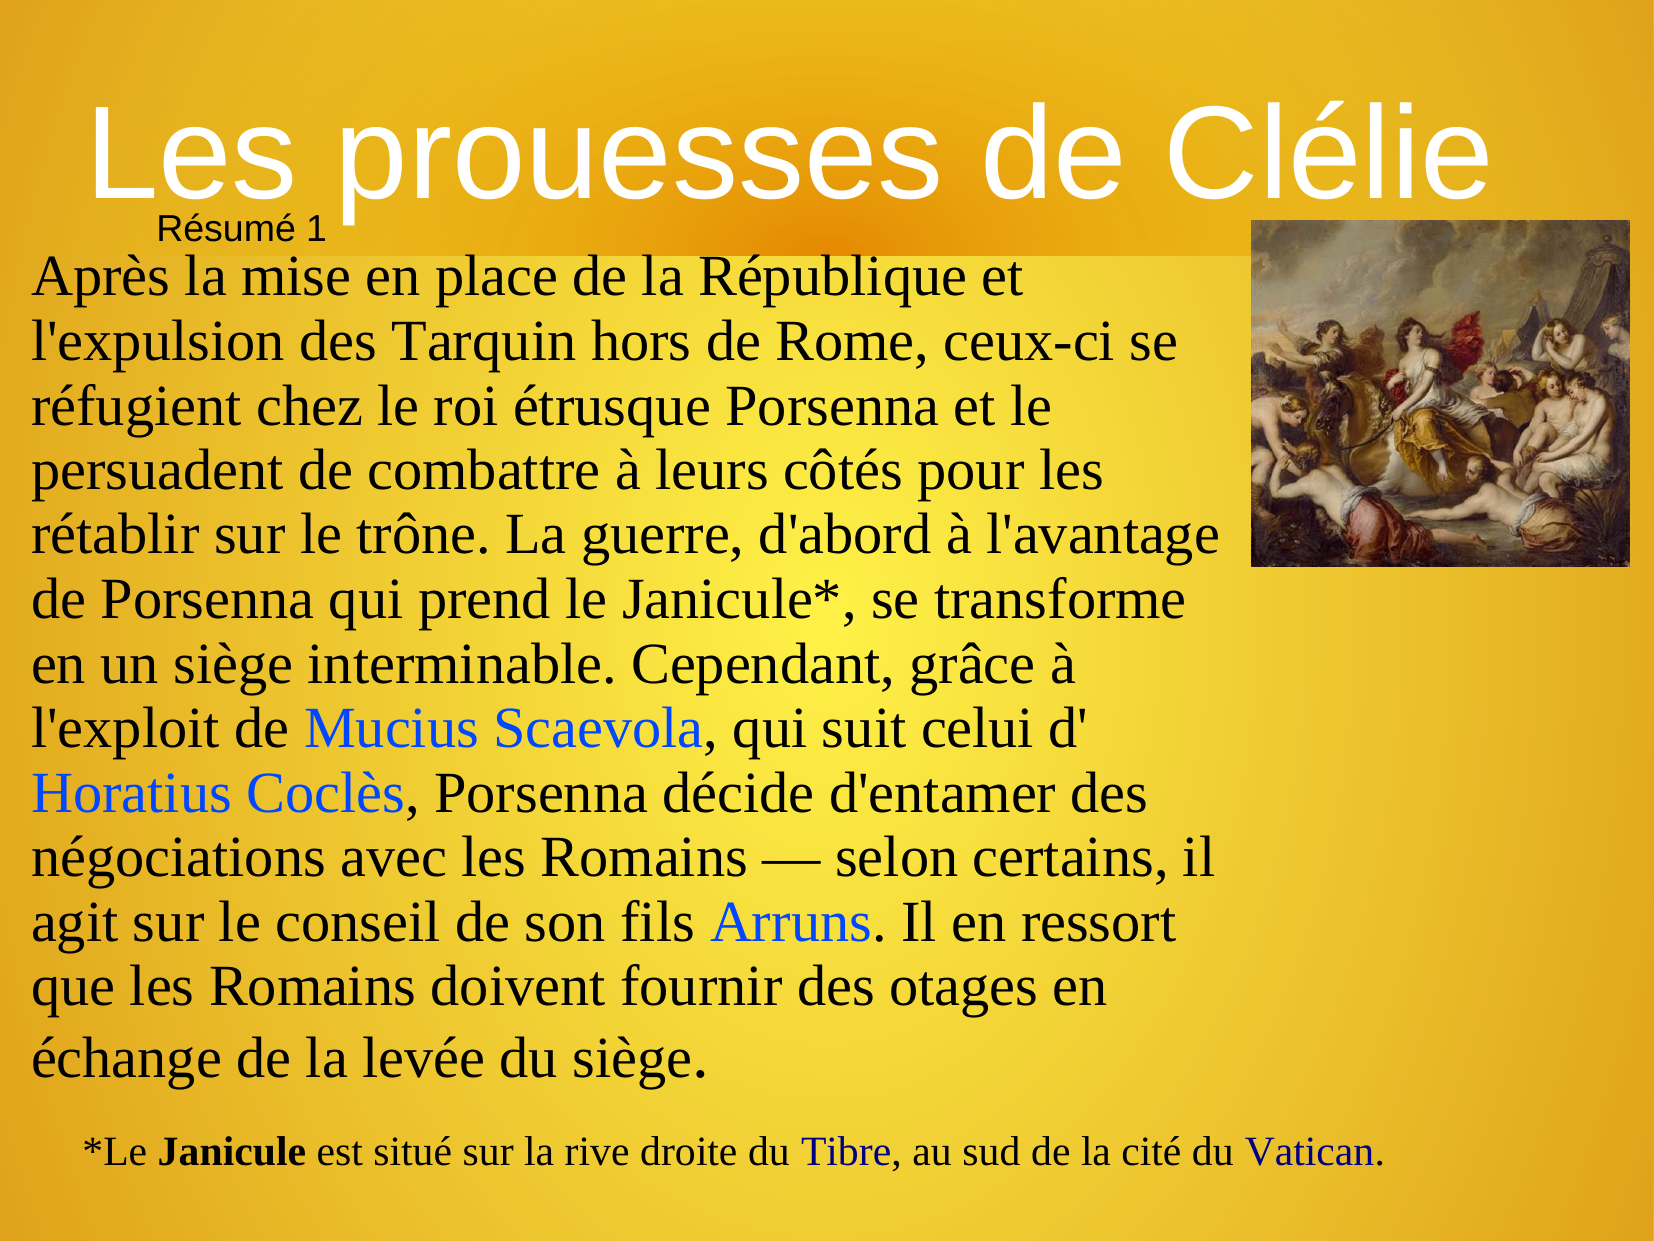

# Les prouesses de Clélie
Résumé 1
Après la mise en place de la République et l'expulsion des Tarquin hors de Rome, ceux-ci se réfugient chez le roi étrusque Porsenna et le persuadent de combattre à leurs côtés pour les rétablir sur le trône. La guerre, d'abord à l'avantage de Porsenna qui prend le Janicule*, se transforme en un siège interminable. Cependant, grâce à l'exploit de Mucius Scaevola, qui suit celui d'Horatius Coclès, Porsenna décide d'entamer des négociations avec les Romains — selon certains, il agit sur le conseil de son fils Arruns. Il en ressort que les Romains doivent fournir des otages en échange de la levée du siège.
*Le Janicule est situé sur la rive droite du Tibre, au sud de la cité du Vatican.